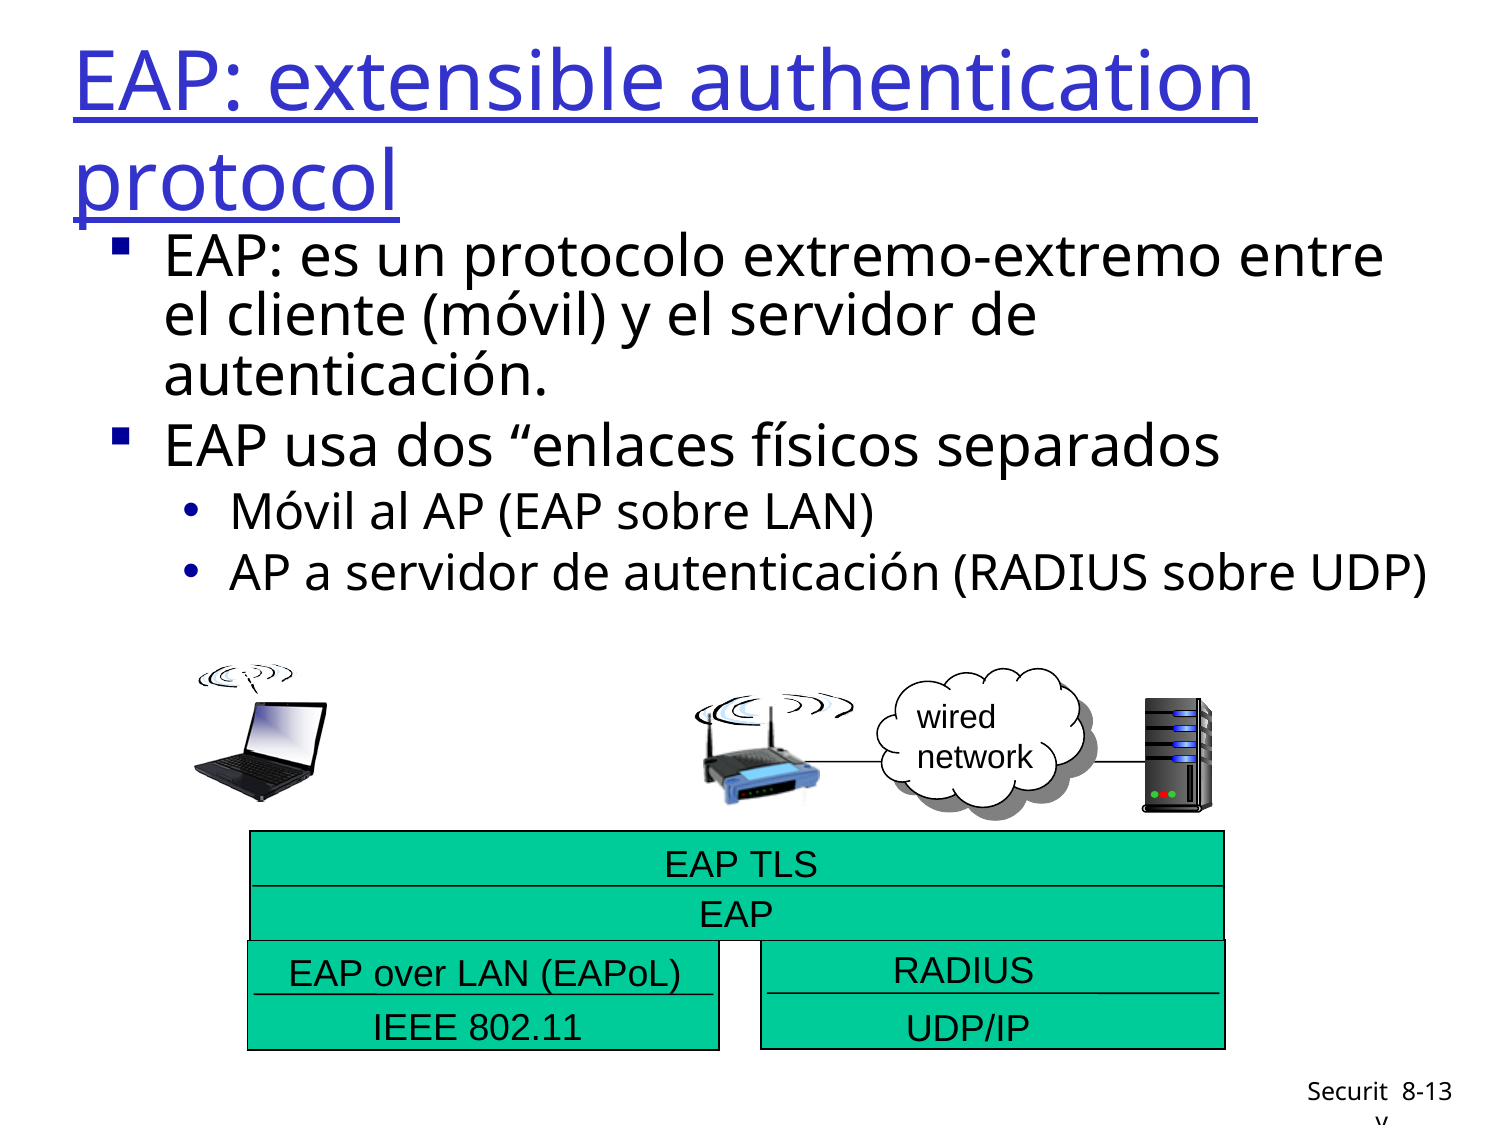

# EAP: extensible authentication protocol
EAP: es un protocolo extremo-extremo entre el cliente (móvil) y el servidor de autenticación.
EAP usa dos “enlaces físicos separados
Móvil al AP (EAP sobre LAN)
AP a servidor de autenticación (RADIUS sobre UDP)
wired
network
EAP TLS
EAP
RADIUS
EAP over LAN (EAPoL)
IEEE 802.11
UDP/IP
Security